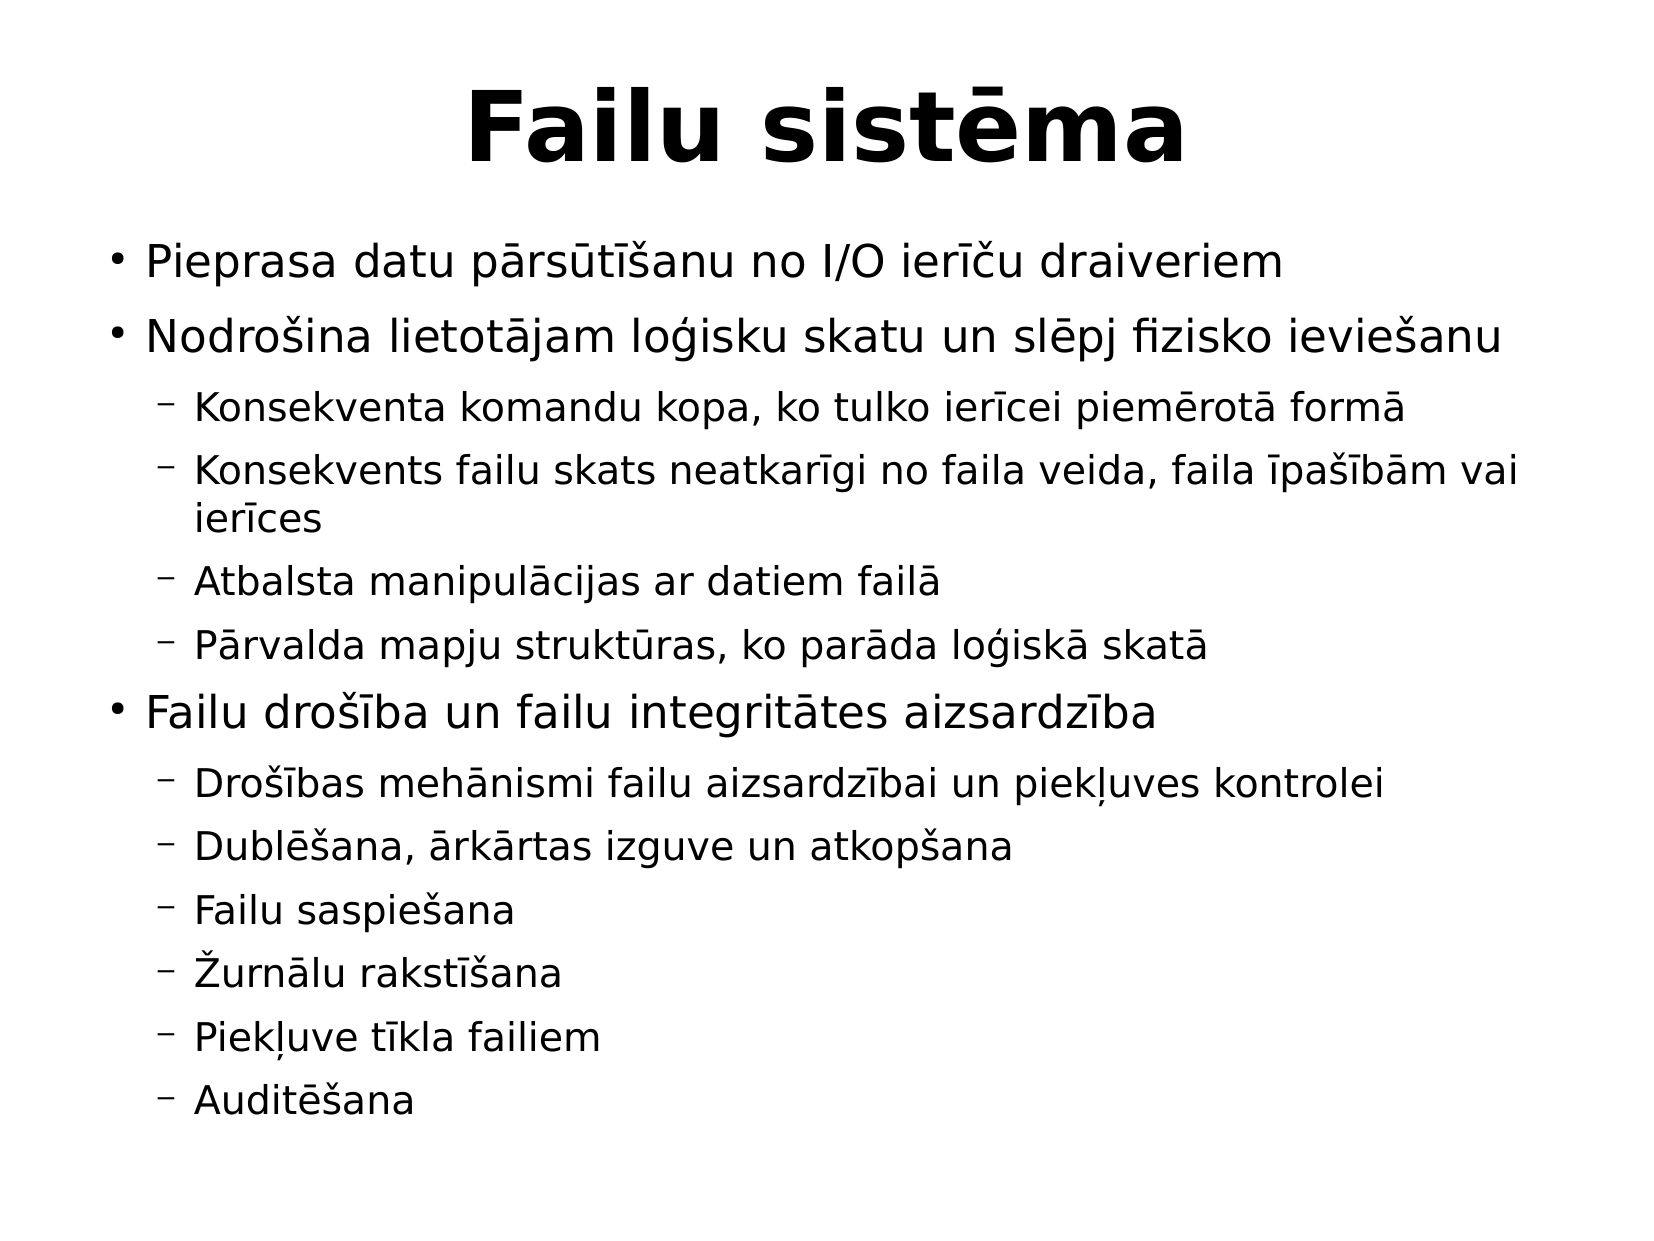

# Failu sistēma
Pieprasa datu pārsūtīšanu no I/O ierīču draiveriem
Nodrošina lietotājam loģisku skatu un slēpj fizisko ieviešanu
Konsekventa komandu kopa, ko tulko ierīcei piemērotā formā
Konsekvents failu skats neatkarīgi no faila veida, faila īpašībām vai ierīces
Atbalsta manipulācijas ar datiem failā
Pārvalda mapju struktūras, ko parāda loģiskā skatā
Failu drošība un failu integritātes aizsardzība
Drošības mehānismi failu aizsardzībai un piekļuves kontrolei
Dublēšana, ārkārtas izguve un atkopšana
Failu saspiešana
Žurnālu rakstīšana
Piekļuve tīkla failiem
Auditēšana